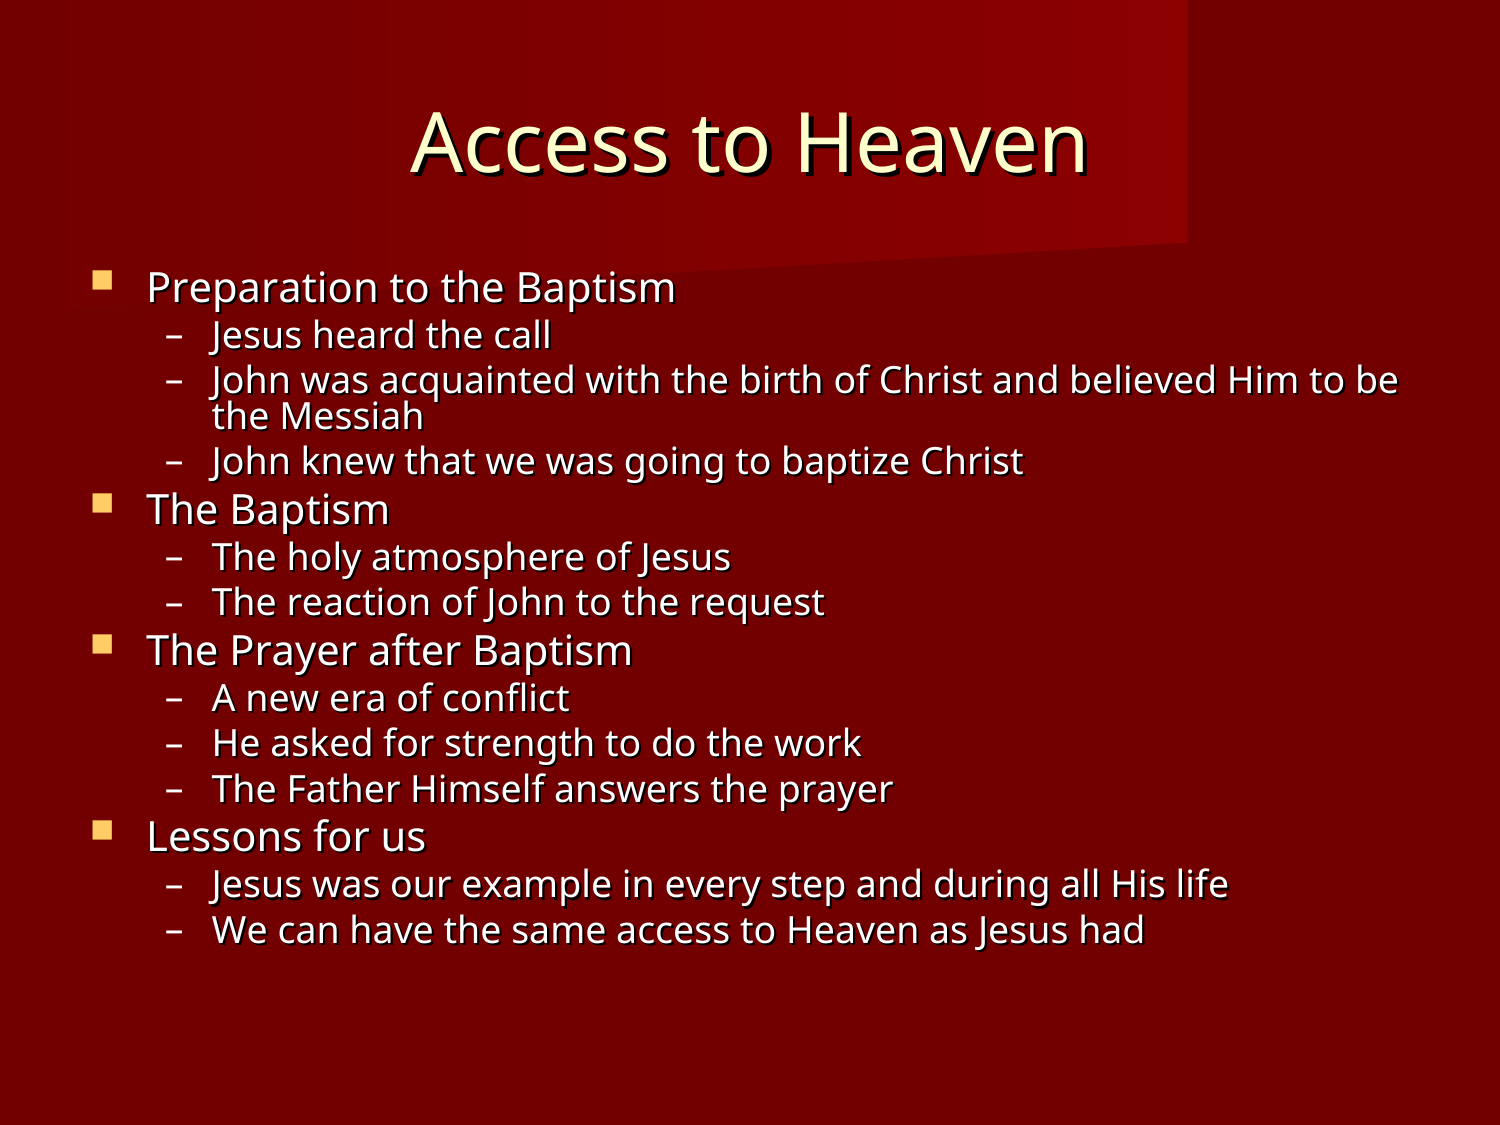

# Access to Heaven
Preparation to the Baptism
Jesus heard the call
John was acquainted with the birth of Christ and believed Him to be the Messiah
John knew that we was going to baptize Christ
The Baptism
The holy atmosphere of Jesus
The reaction of John to the request
The Prayer after Baptism
A new era of conflict
He asked for strength to do the work
The Father Himself answers the prayer
Lessons for us
Jesus was our example in every step and during all His life
We can have the same access to Heaven as Jesus had